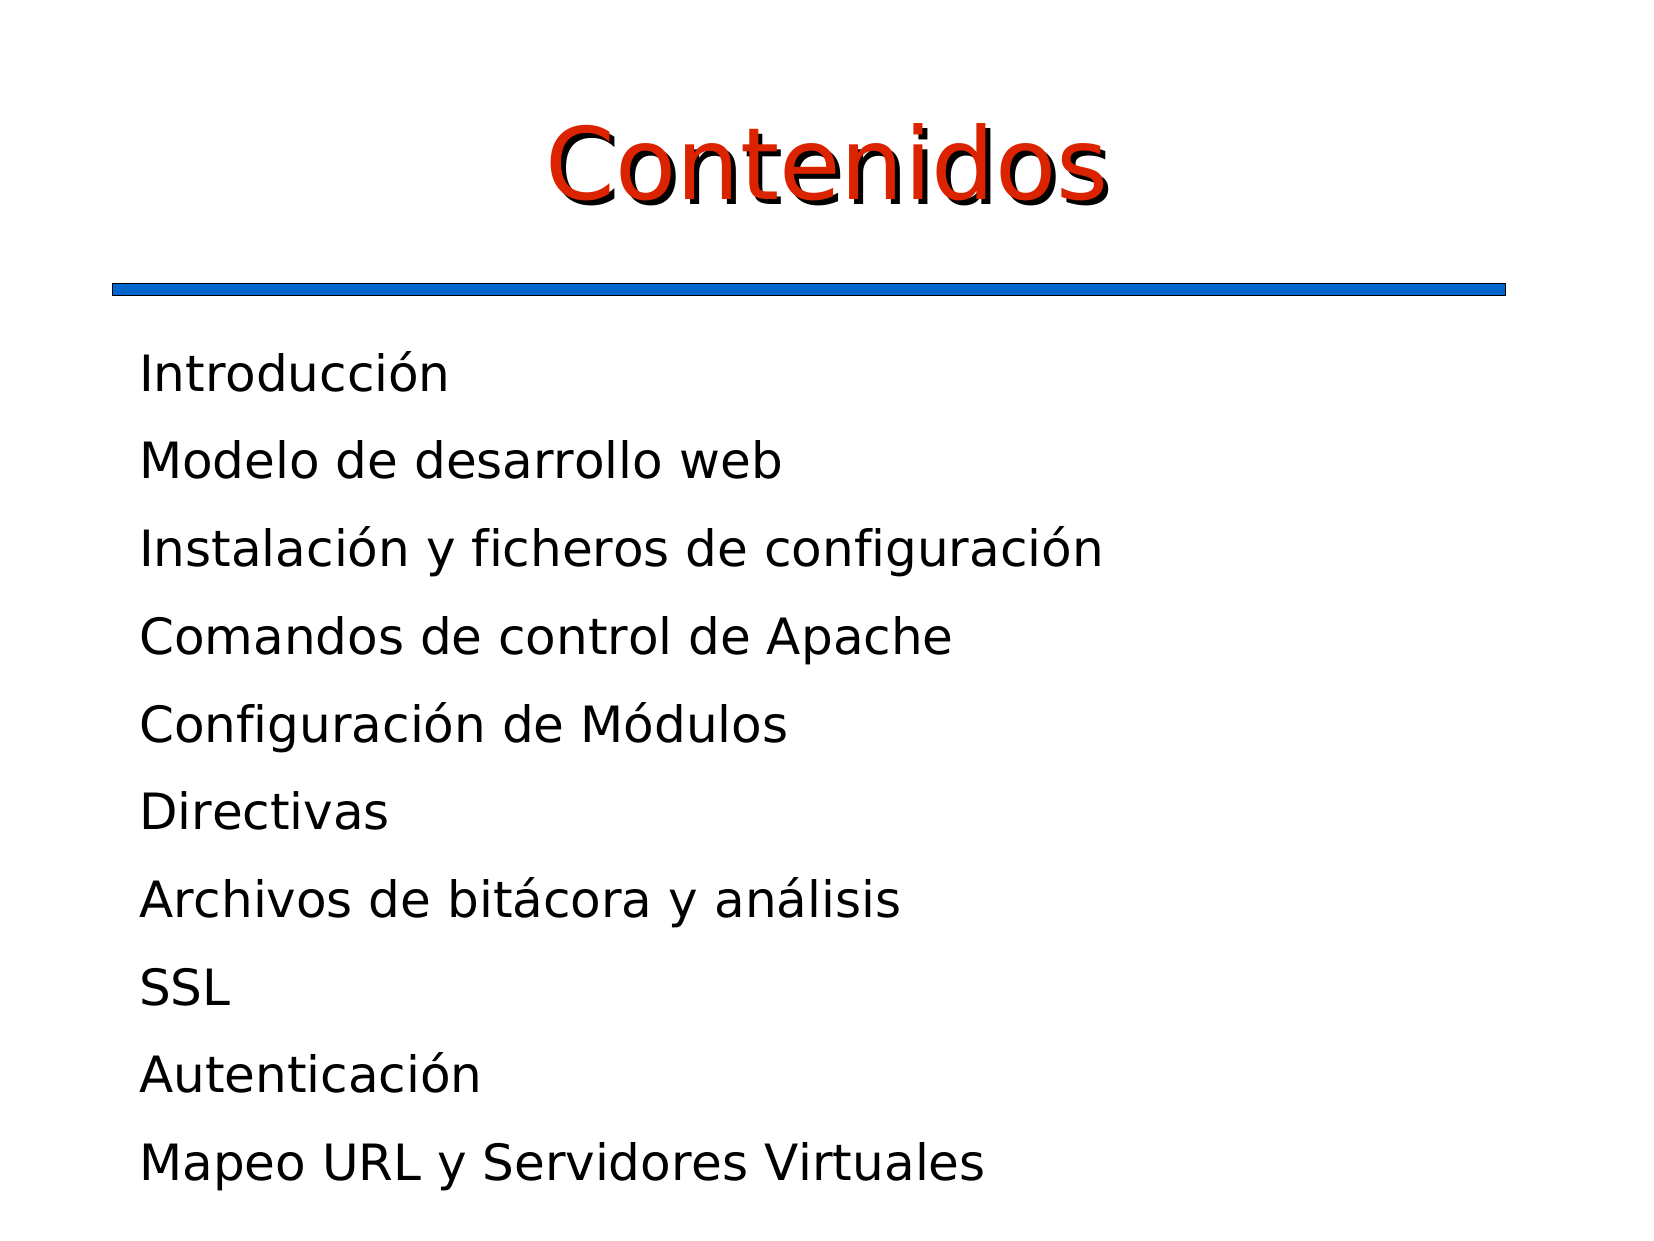

# Contenidos
Introducción
Modelo de desarrollo web
Instalación y ficheros de configuración
Comandos de control de Apache
Configuración de Módulos
Directivas
Archivos de bitácora y análisis
SSL
Autenticación
Mapeo URL y Servidores Virtuales